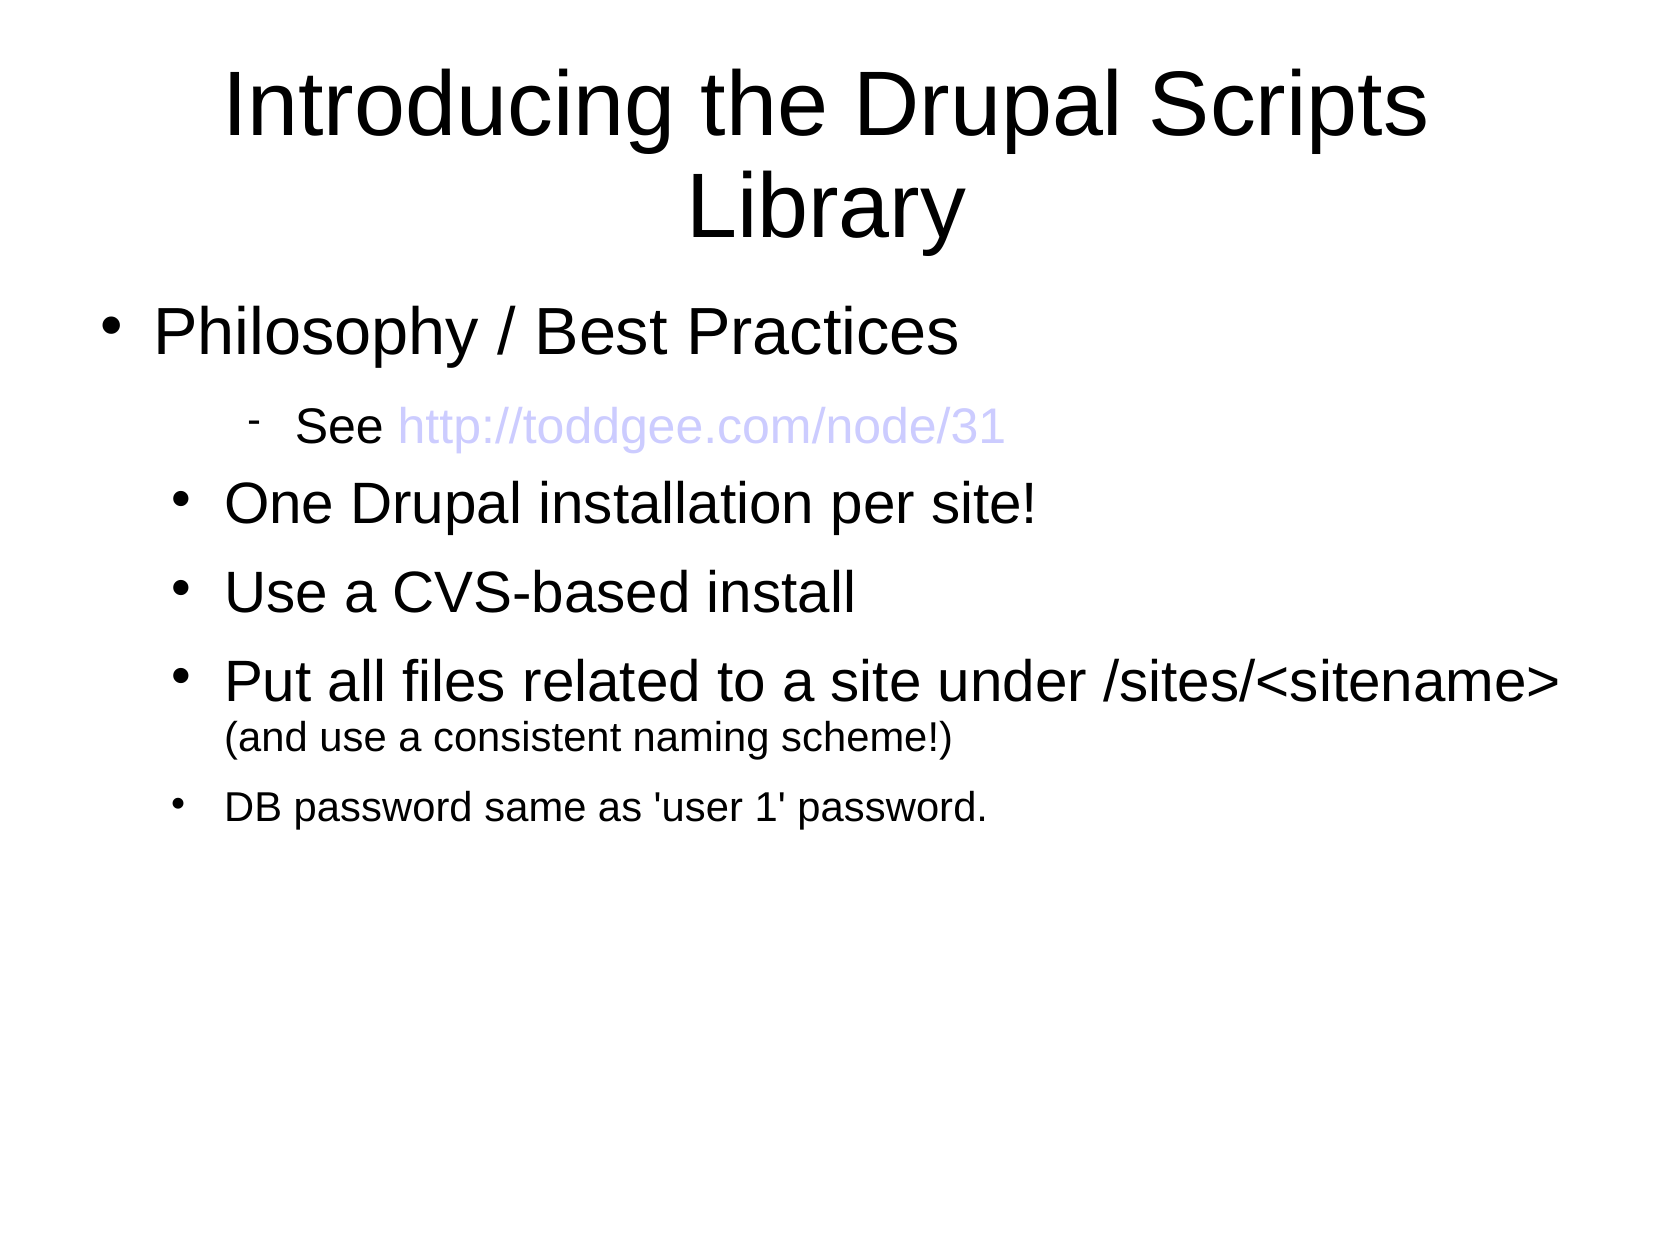

# Introducing the Drupal Scripts Library
Philosophy / Best Practices
See http://toddgee.com/node/31
One Drupal installation per site!
Use a CVS-based install
Put all files related to a site under /sites/<sitename>
(and use a consistent naming scheme!)
DB password same as 'user 1' password.